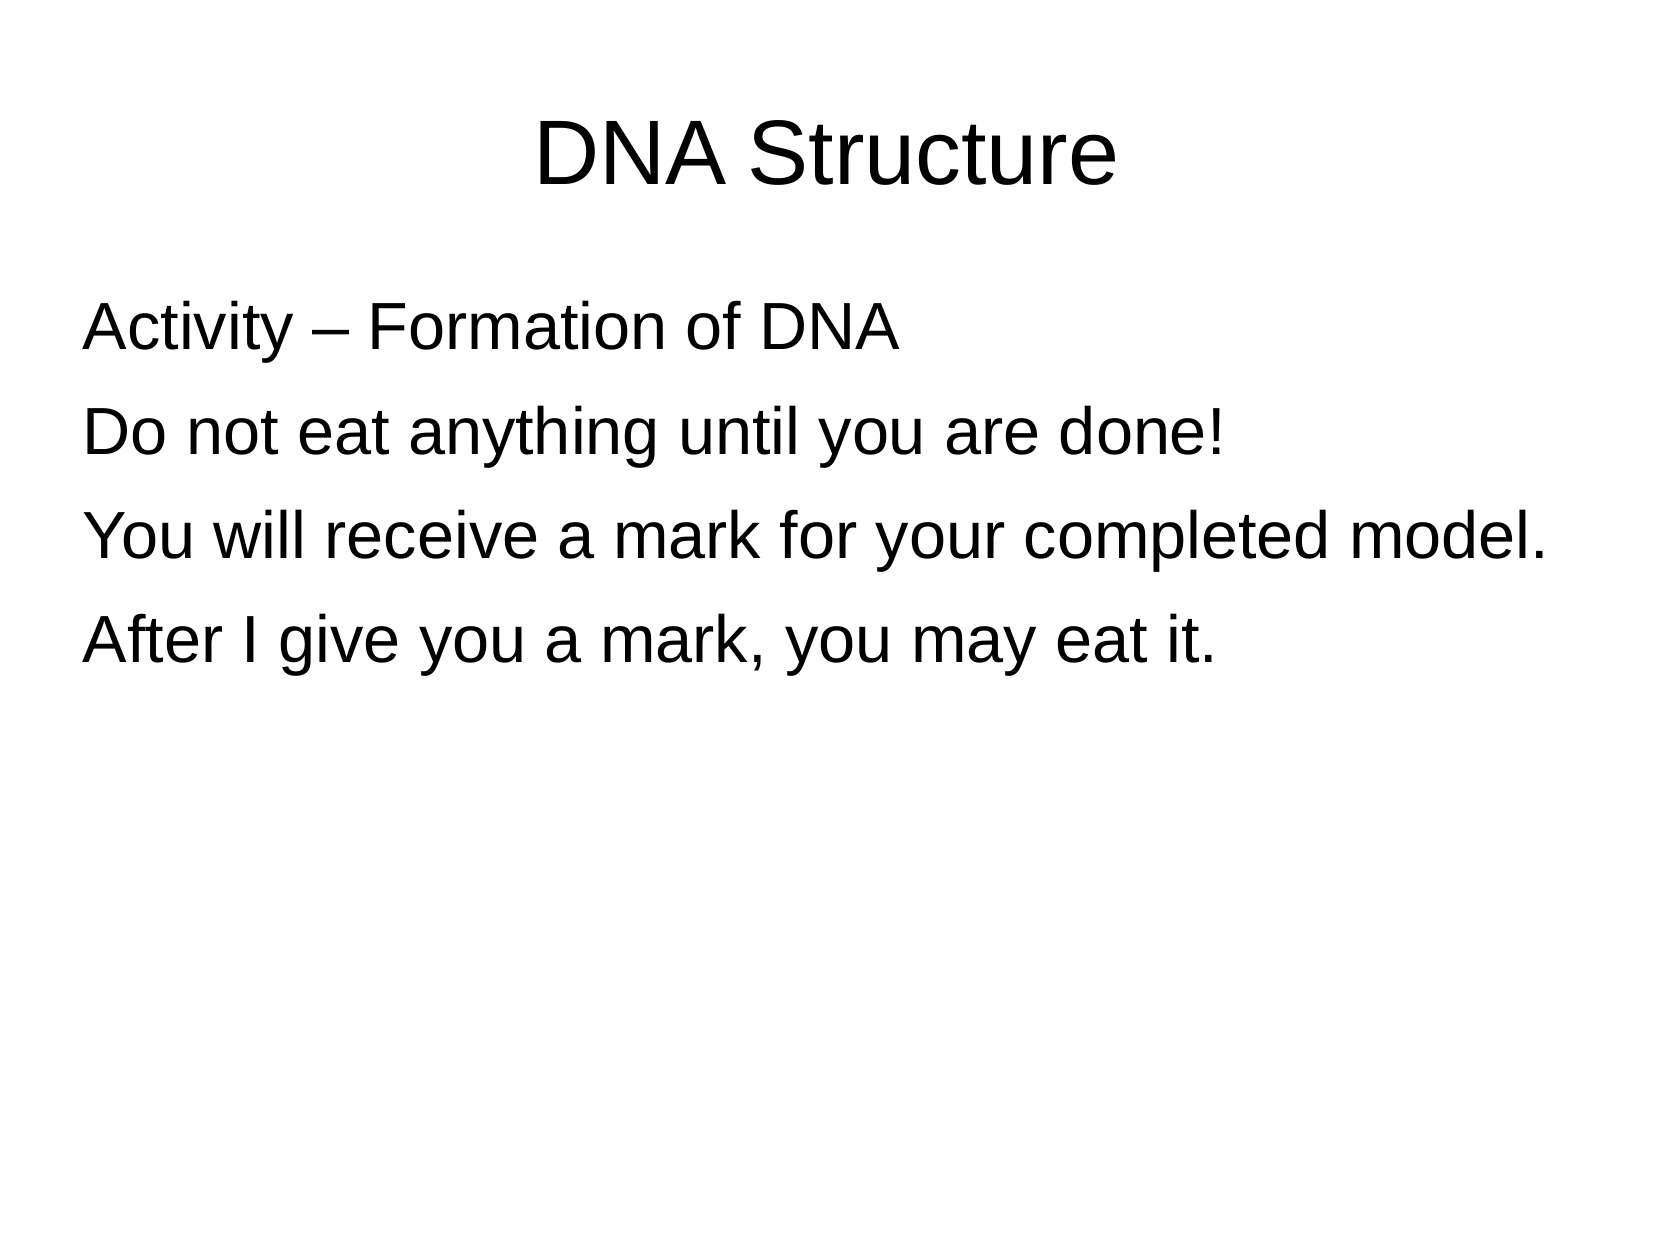

# DNA Structure
Activity – Formation of DNA
Do not eat anything until you are done!
You will receive a mark for your completed model.
After I give you a mark, you may eat it.